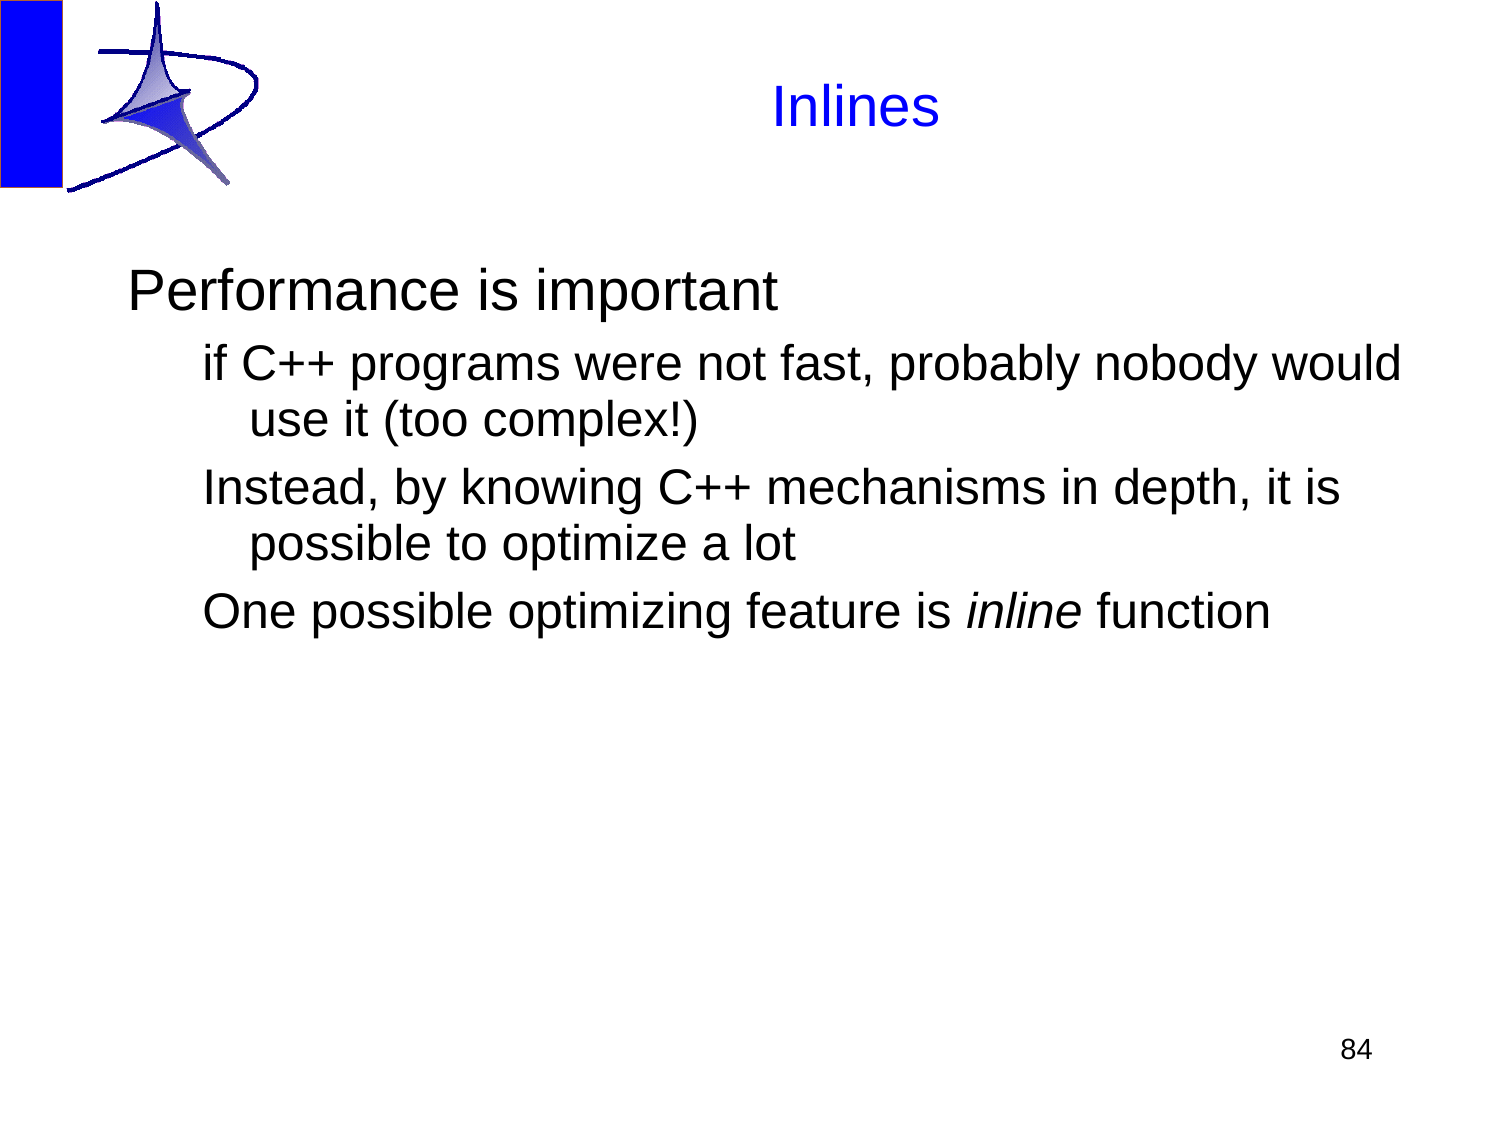

# Inlines
Performance is important
if C++ programs were not fast, probably nobody would use it (too complex!)
Instead, by knowing C++ mechanisms in depth, it is possible to optimize a lot
One possible optimizing feature is inline function
84